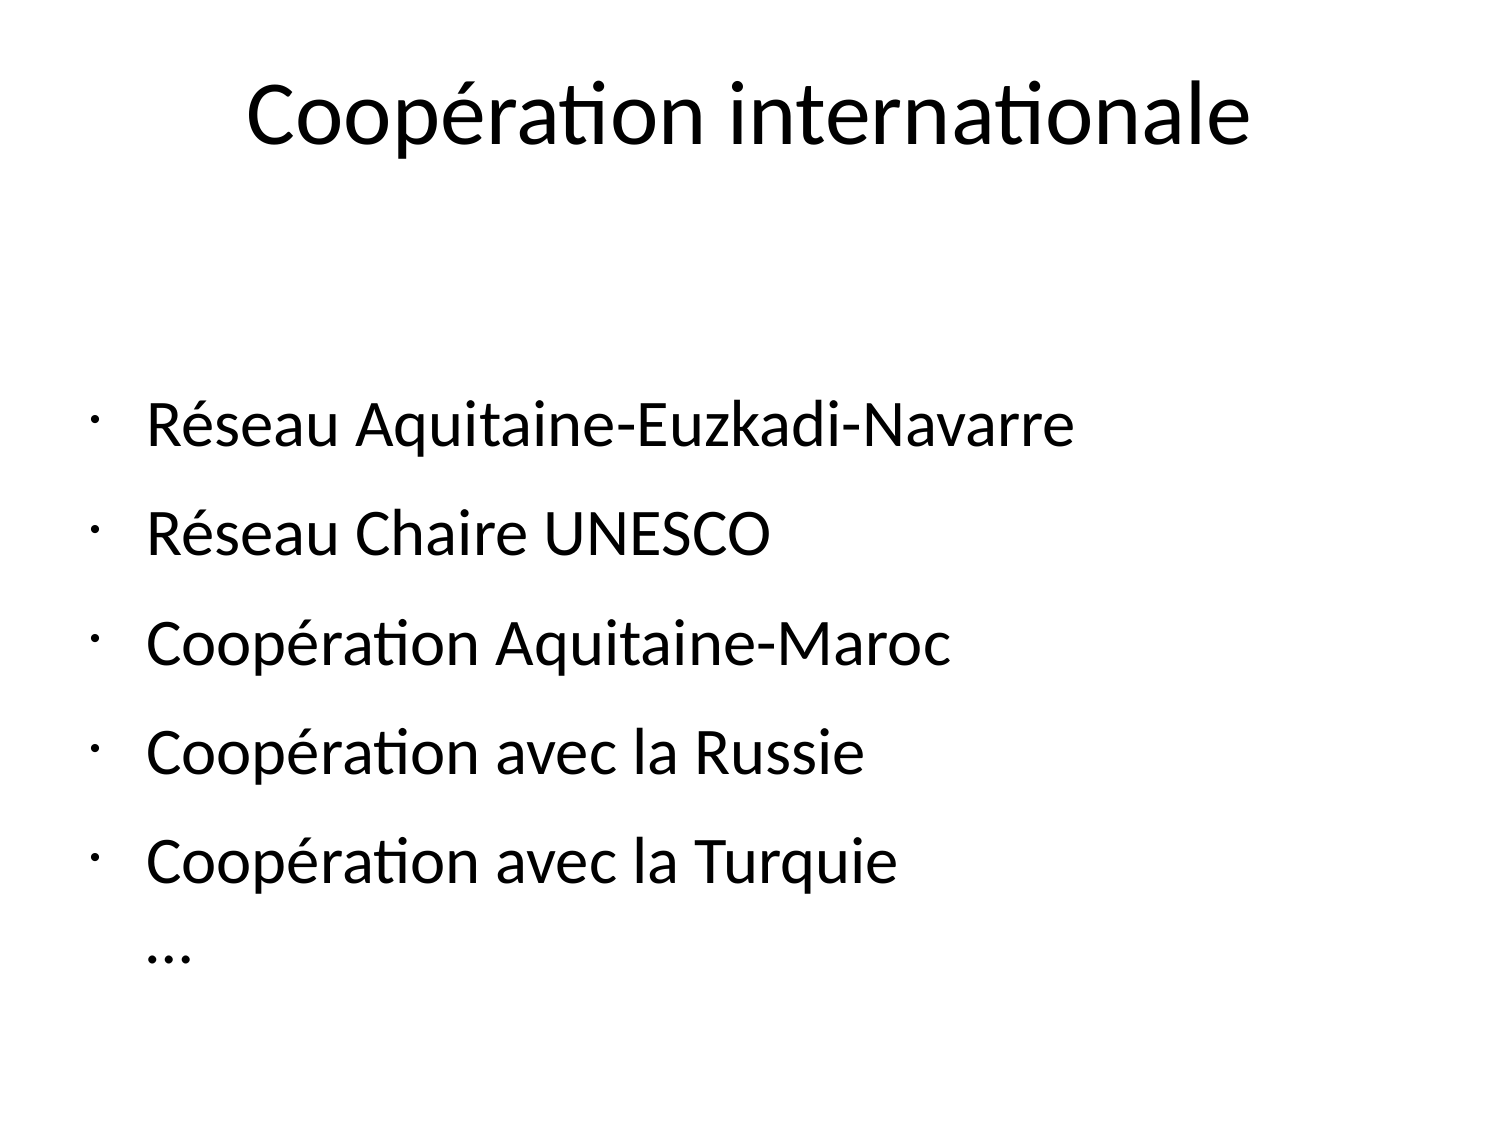

# Coopération internationale
Réseau Aquitaine-Euzkadi-Navarre
Réseau Chaire UNESCO
Coopération Aquitaine-Maroc
Coopération avec la Russie
Coopération avec la Turquie
…